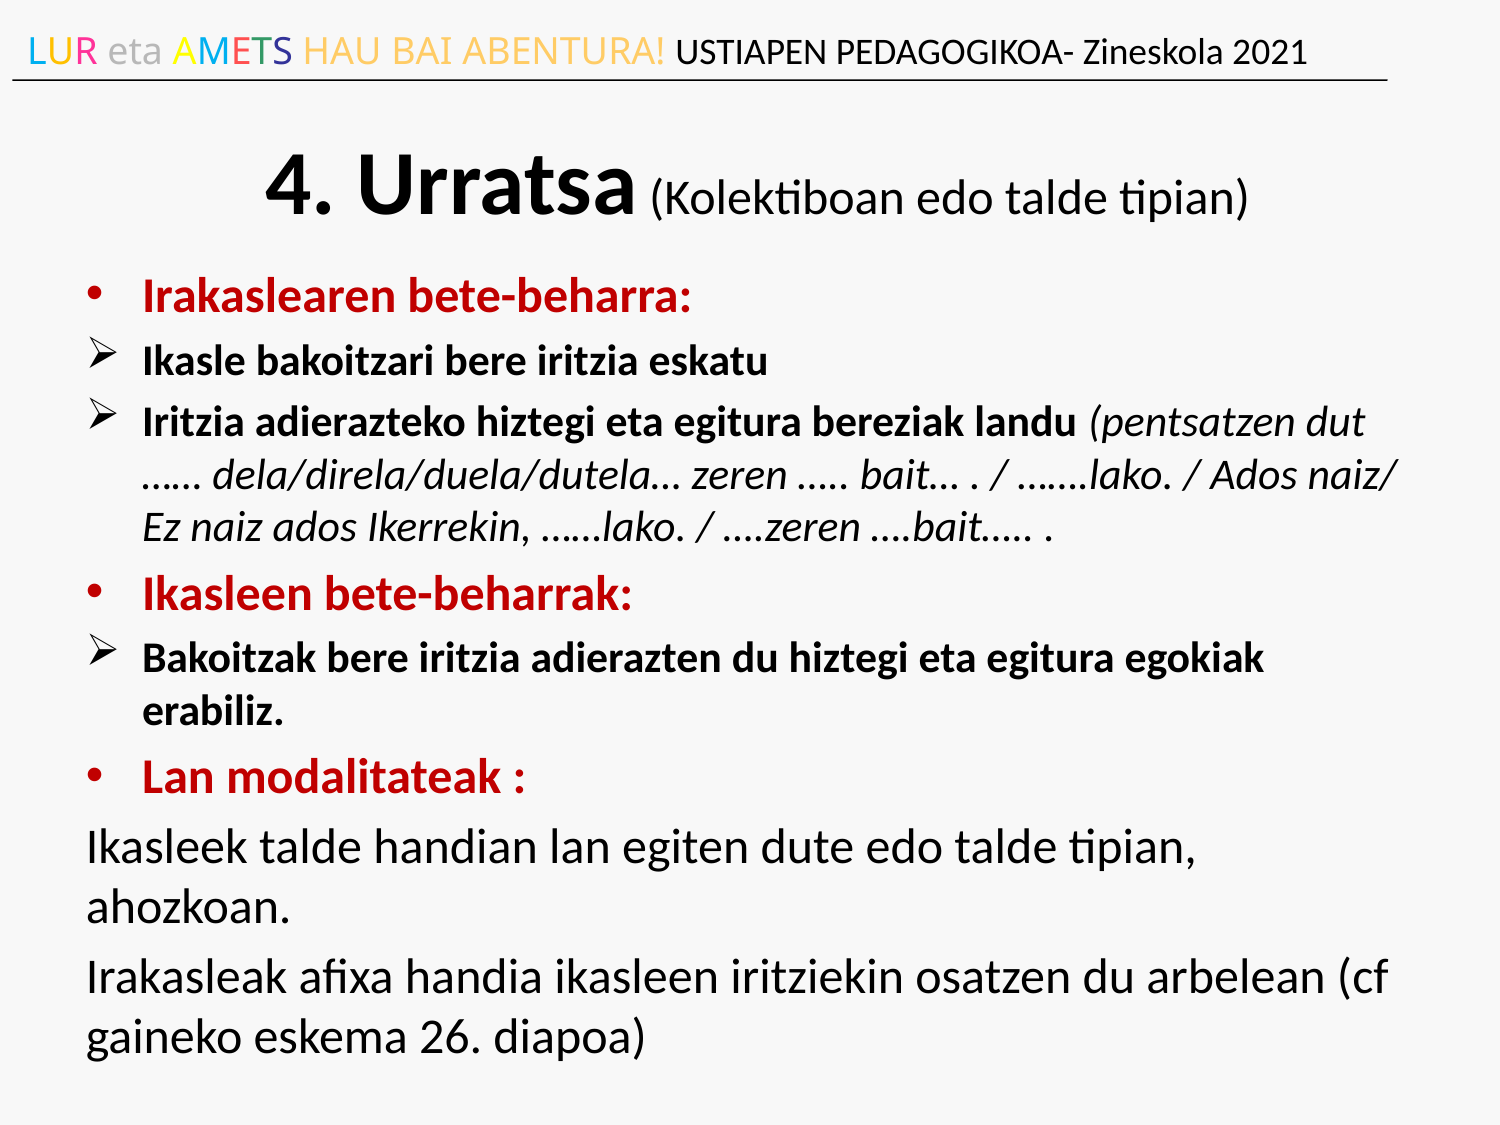

LUR eta AMETS HAU BAI ABENTURA! USTIAPEN PEDAGOGIKOA- Zineskola 2021
# 4. Urratsa (Kolektiboan edo talde tipian)
Irakaslearen bete-beharra:
Ikasle bakoitzari bere iritzia eskatu
Iritzia adierazteko hiztegi eta egitura bereziak landu (pentsatzen dut …… dela/direla/duela/dutela… zeren ….. bait… . / …….lako. / Ados naiz/ Ez naiz ados Ikerrekin, ……lako. / ….zeren ….bait….. .
Ikasleen bete-beharrak:
Bakoitzak bere iritzia adierazten du hiztegi eta egitura egokiak erabiliz.
Lan modalitateak :
Ikasleek talde handian lan egiten dute edo talde tipian, ahozkoan.
Irakasleak afixa handia ikasleen iritziekin osatzen du arbelean (cf gaineko eskema 26. diapoa)